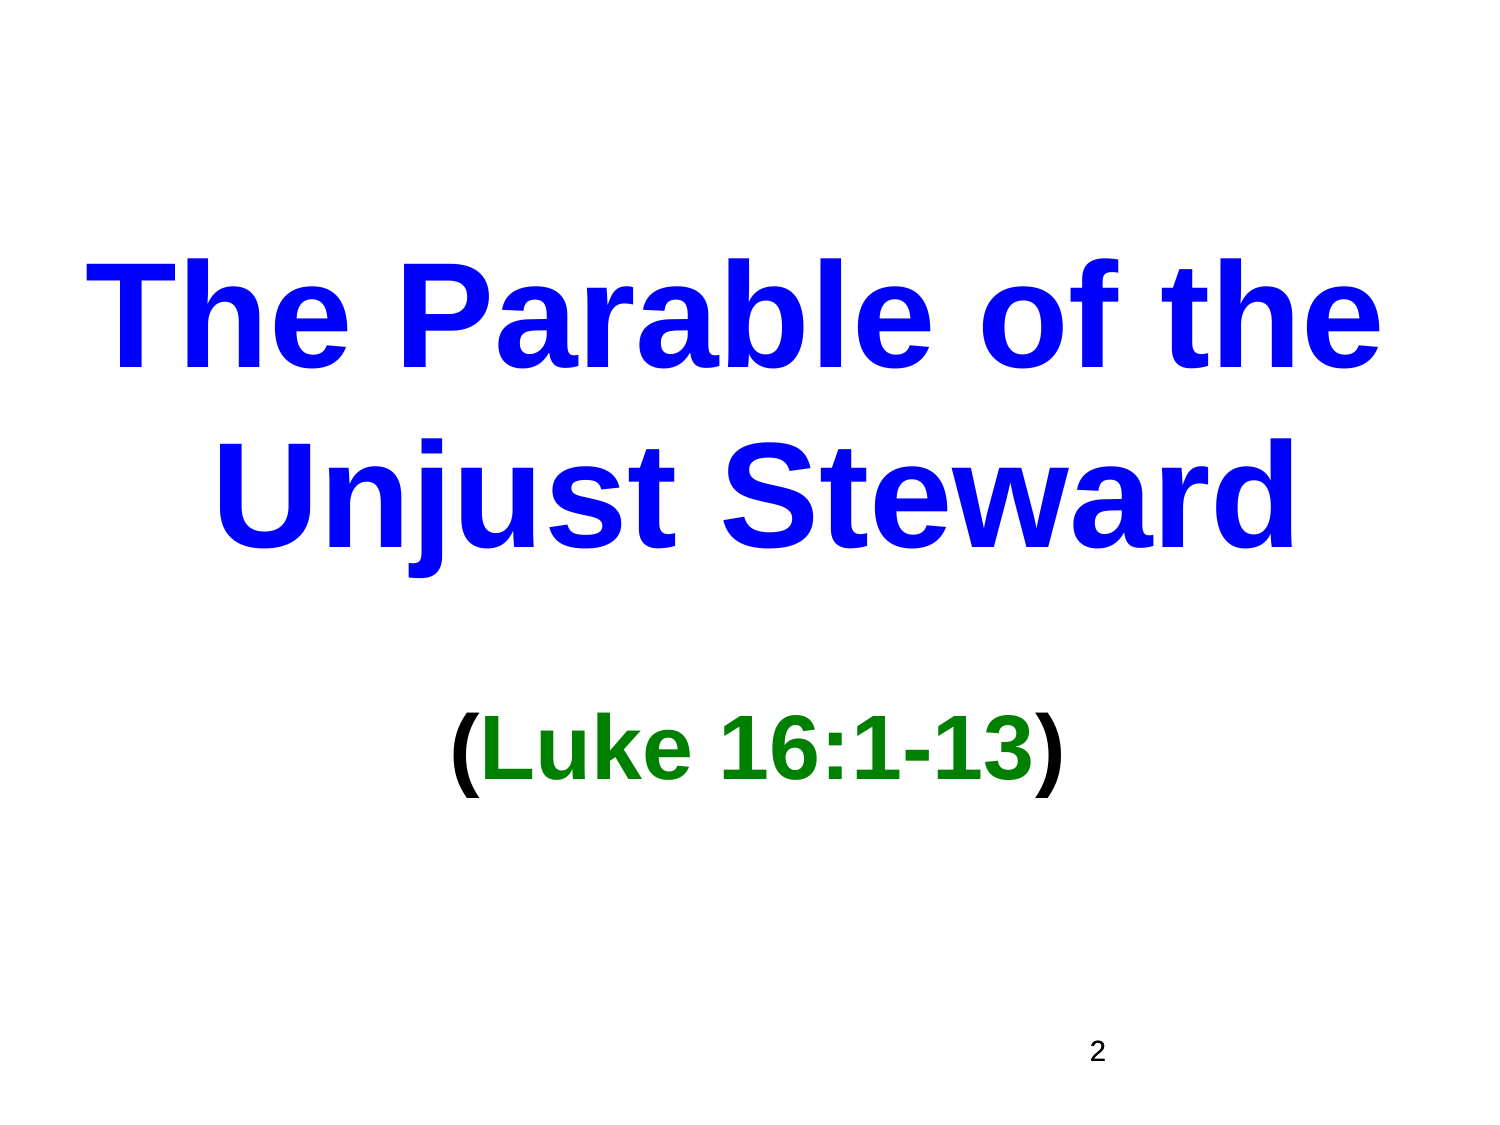

# The Parable of the Unjust Steward (Luke 16:1-13)
2